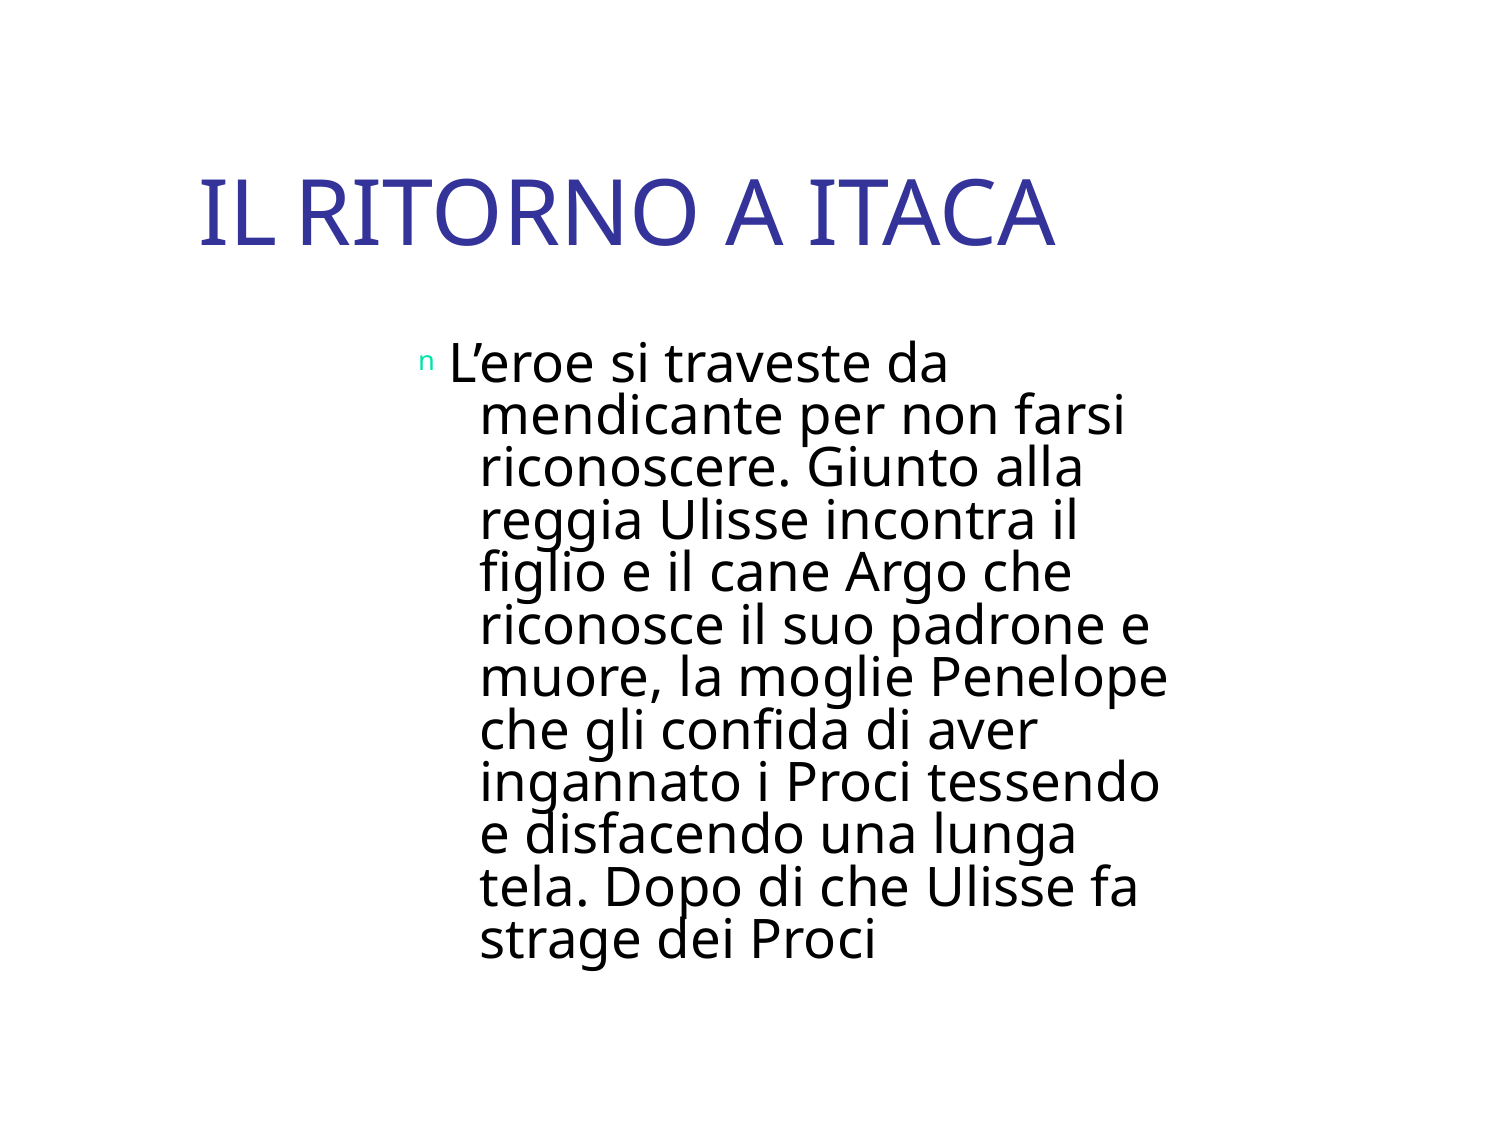

# IL RITORNO A ITACA
L’eroe si traveste da mendicante per non farsi riconoscere. Giunto alla reggia Ulisse incontra il figlio e il cane Argo che riconosce il suo padrone e muore, la moglie Penelope che gli confida di aver ingannato i Proci tessendo e disfacendo una lunga tela. Dopo di che Ulisse fa strage dei Proci